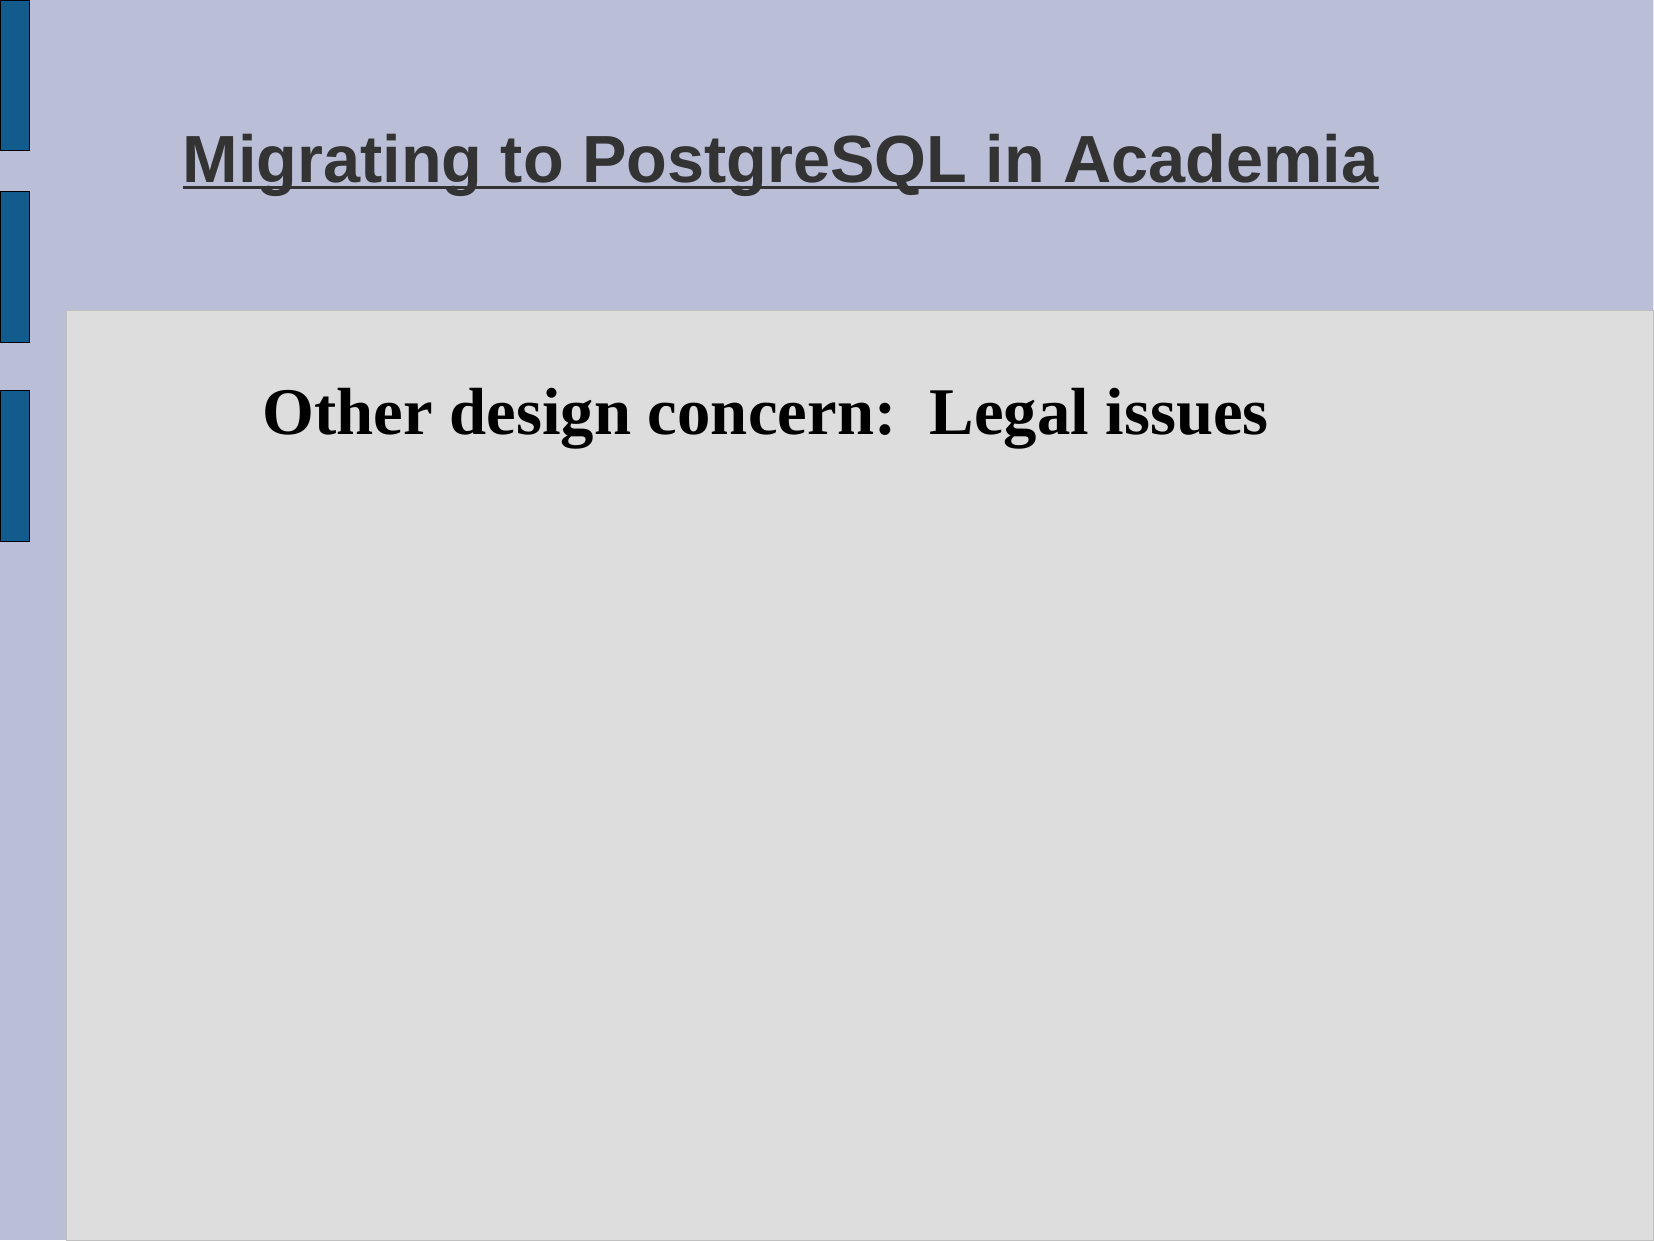

# Migrating to PostgreSQL in Academia
Other design concern: Legal issues